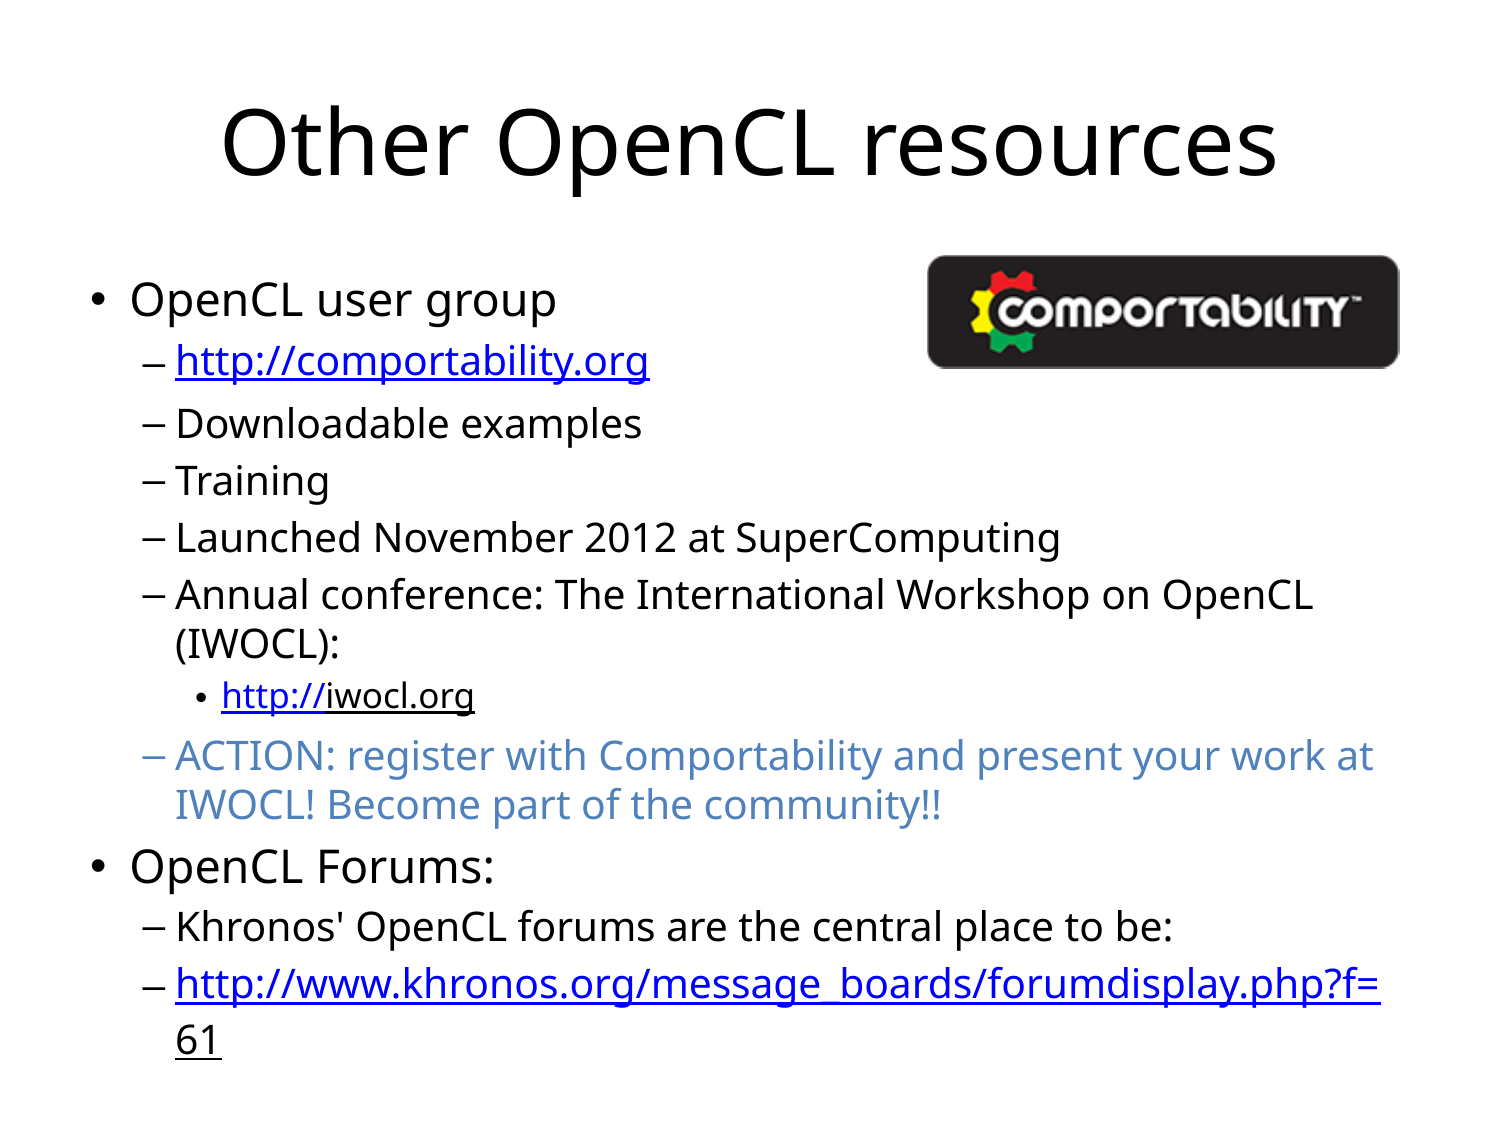

# Other OpenCL resources
OpenCL user group
http://comportability.org
Downloadable examples
Training
Launched November 2012 at SuperComputing
Annual conference: The International Workshop on OpenCL (IWOCL):
http://iwocl.org
ACTION: register with Comportability and present your work at IWOCL! Become part of the community!!
OpenCL Forums:
Khronos' OpenCL forums are the central place to be:
http://www.khronos.org/message_boards/forumdisplay.php?f=61